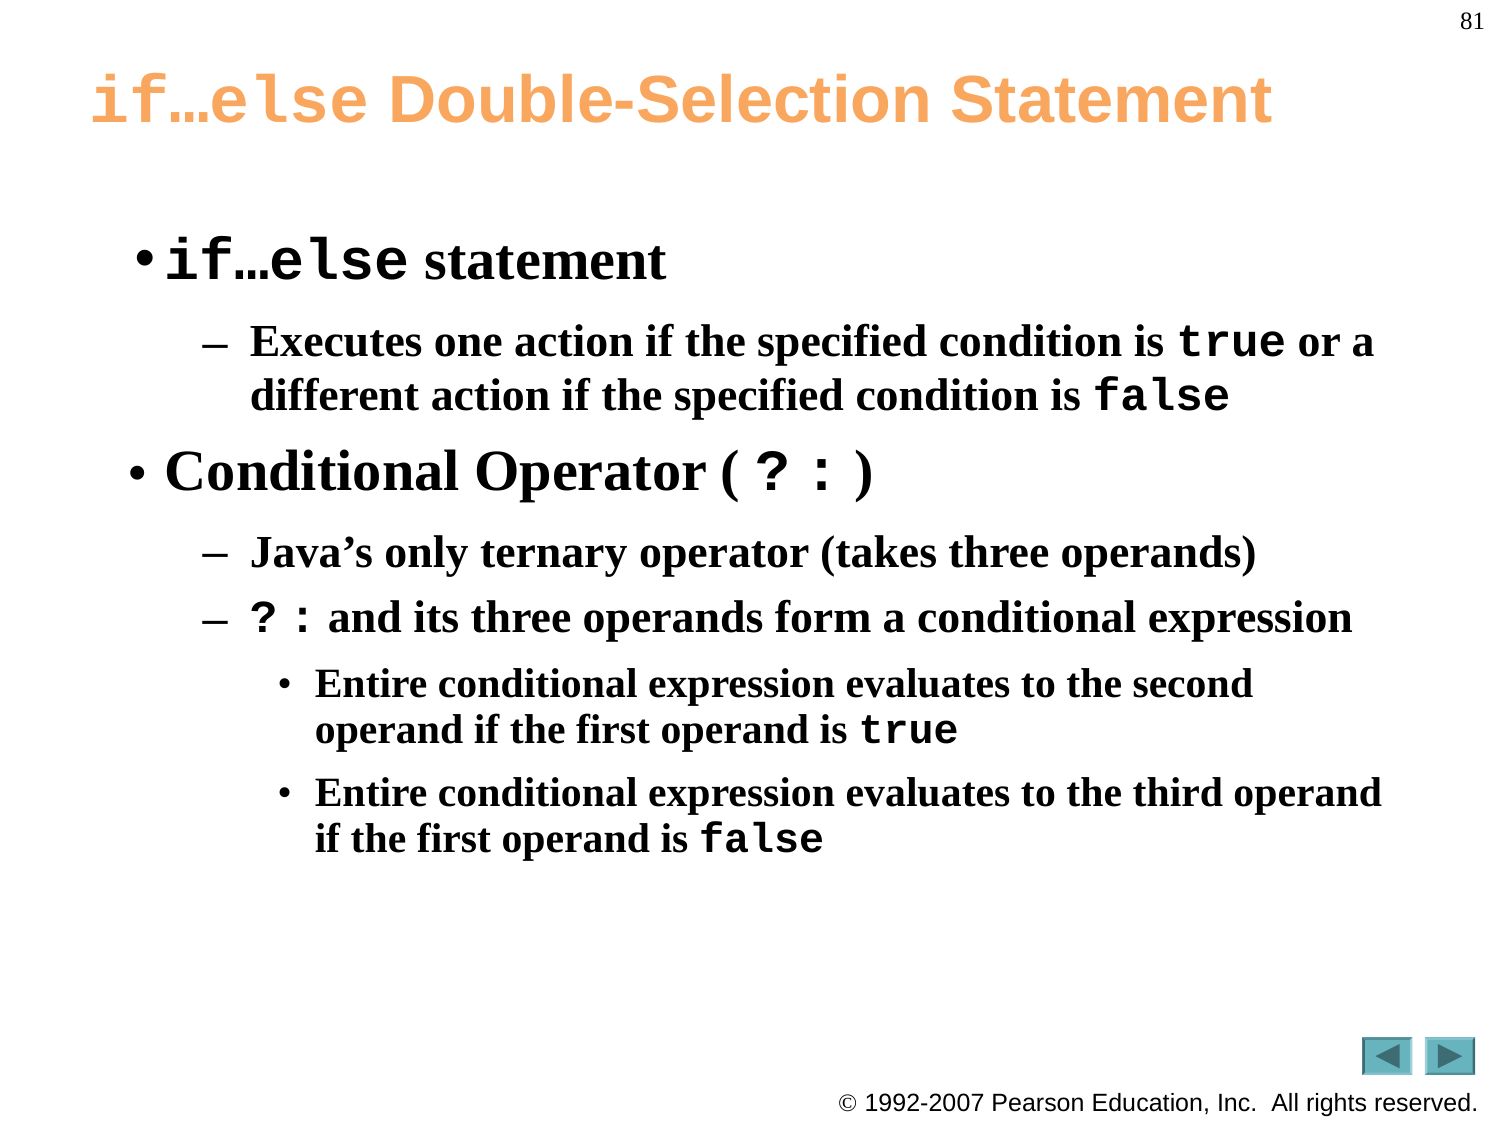

81
# if…else Double-Selection Statement
if…else statement
Executes one action if the specified condition is true or a different action if the specified condition is false
Conditional Operator ( ? : )
Java’s only ternary operator (takes three operands)
? : and its three operands form a conditional expression
Entire conditional expression evaluates to the second operand if the first operand is true
Entire conditional expression evaluates to the third operand if the first operand is false